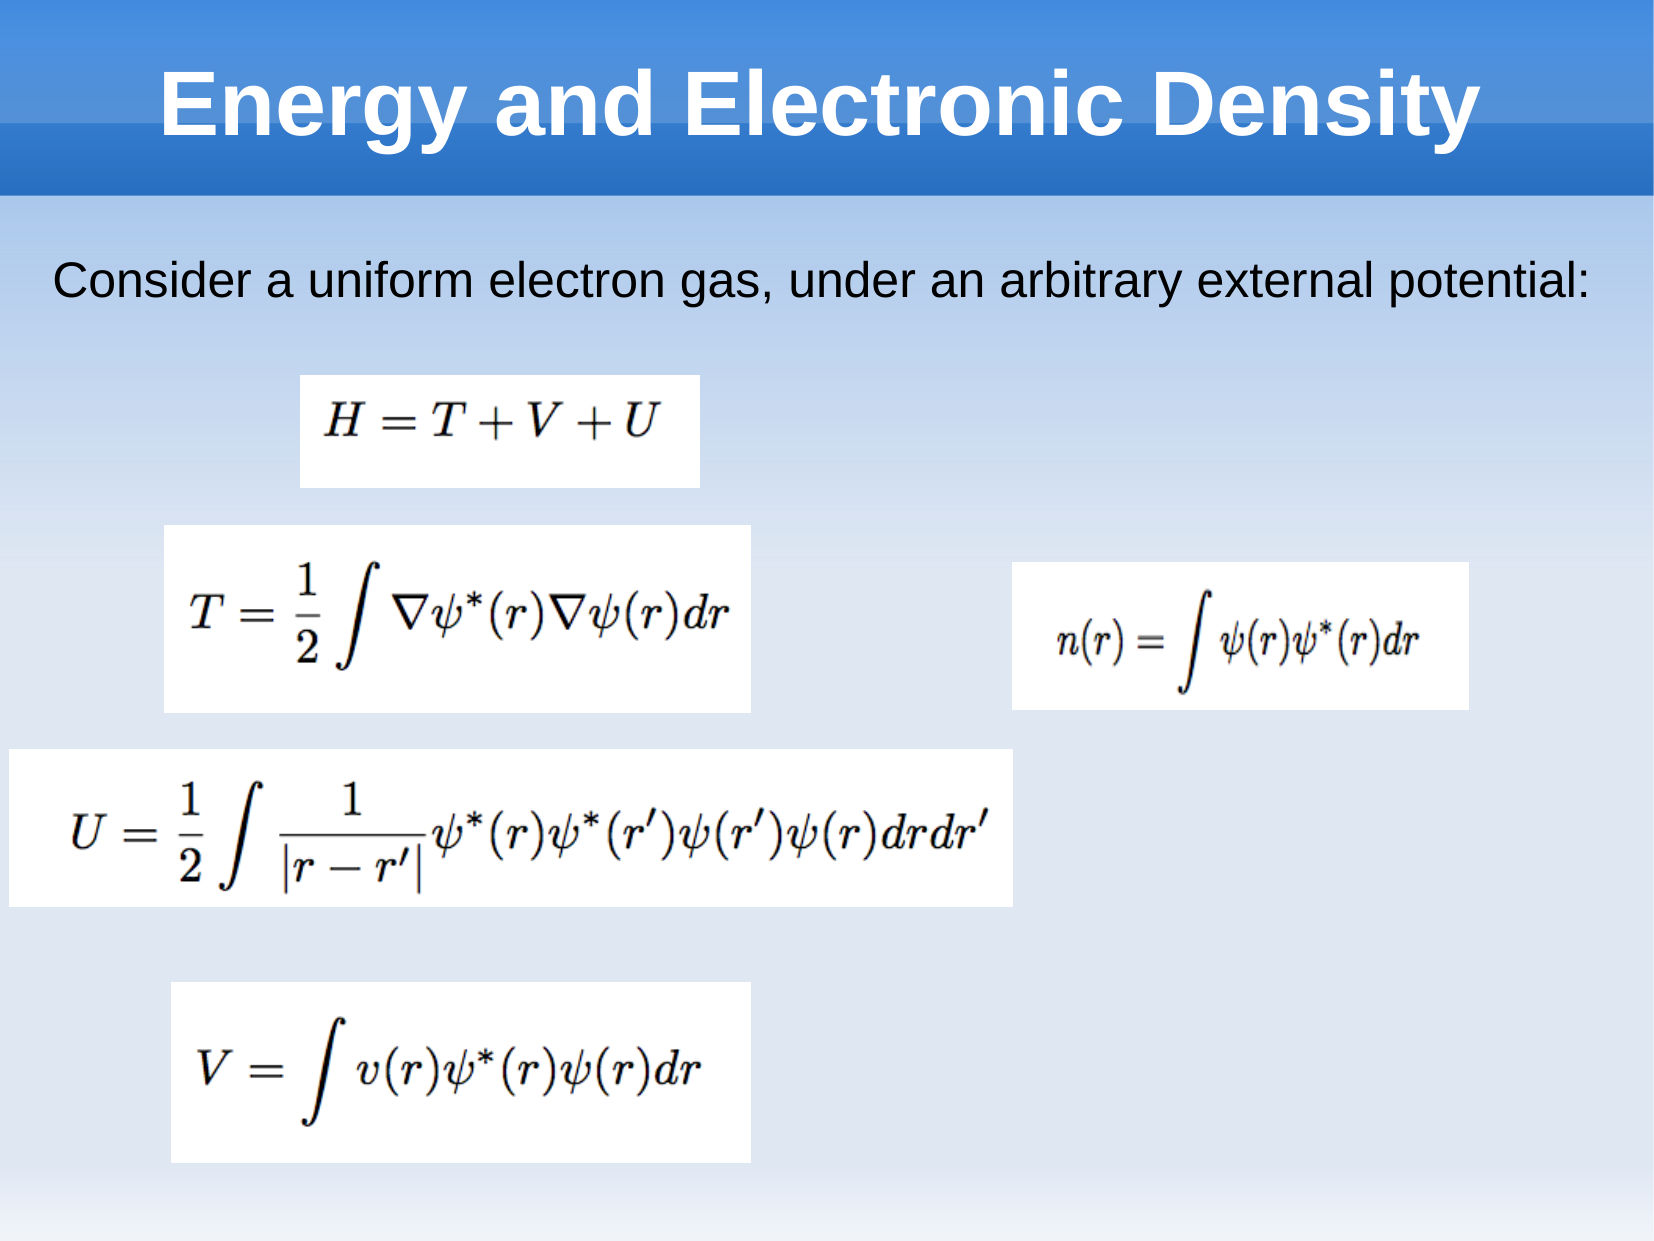

# Energy and Electronic Density
Consider a uniform electron gas, under an arbitrary external potential: